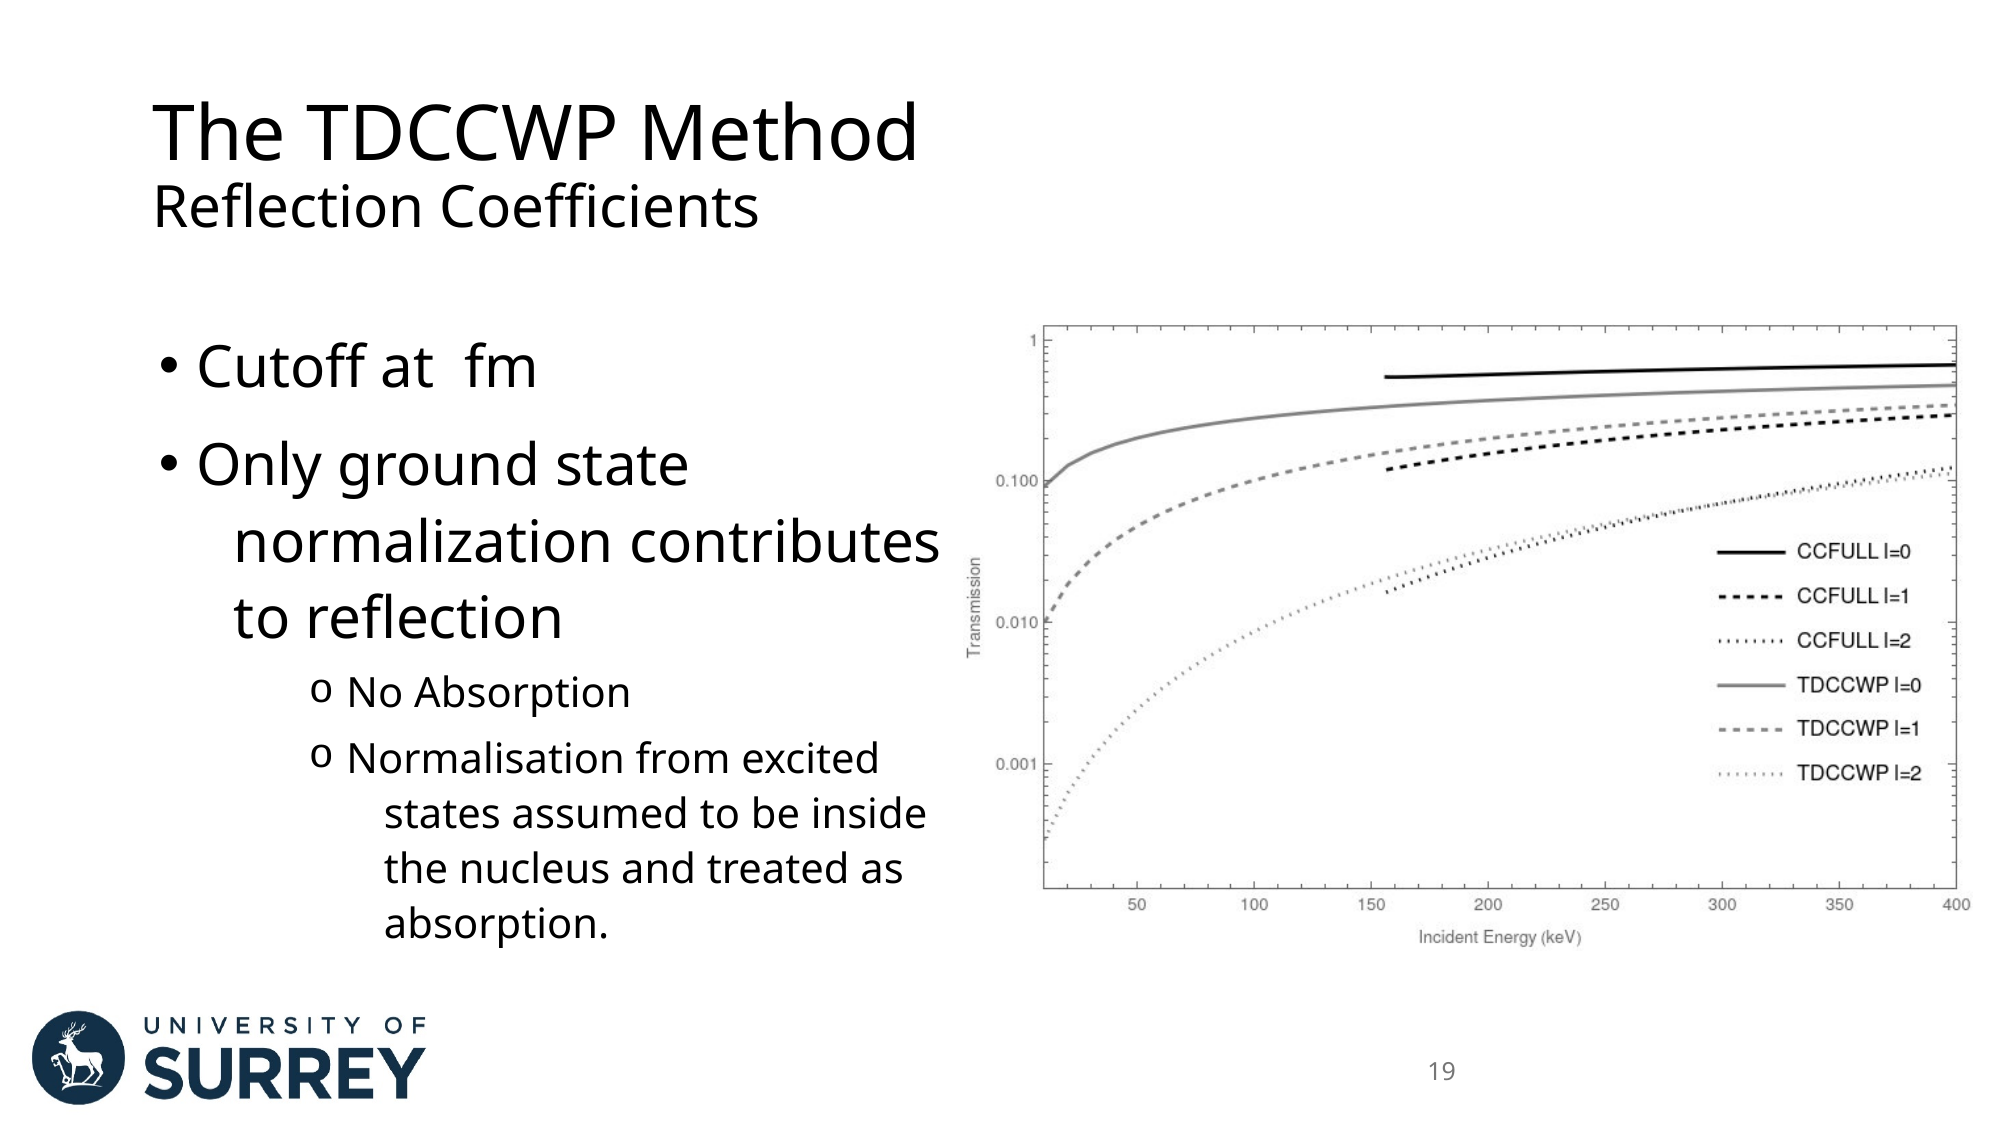

# The TDCCWP Method Reflection Coefficients
Cutoff at fm
Only ground state normalization contributes to reflection
No Absorption
Normalisation from excited states assumed to be inside the nucleus and treated as absorption.